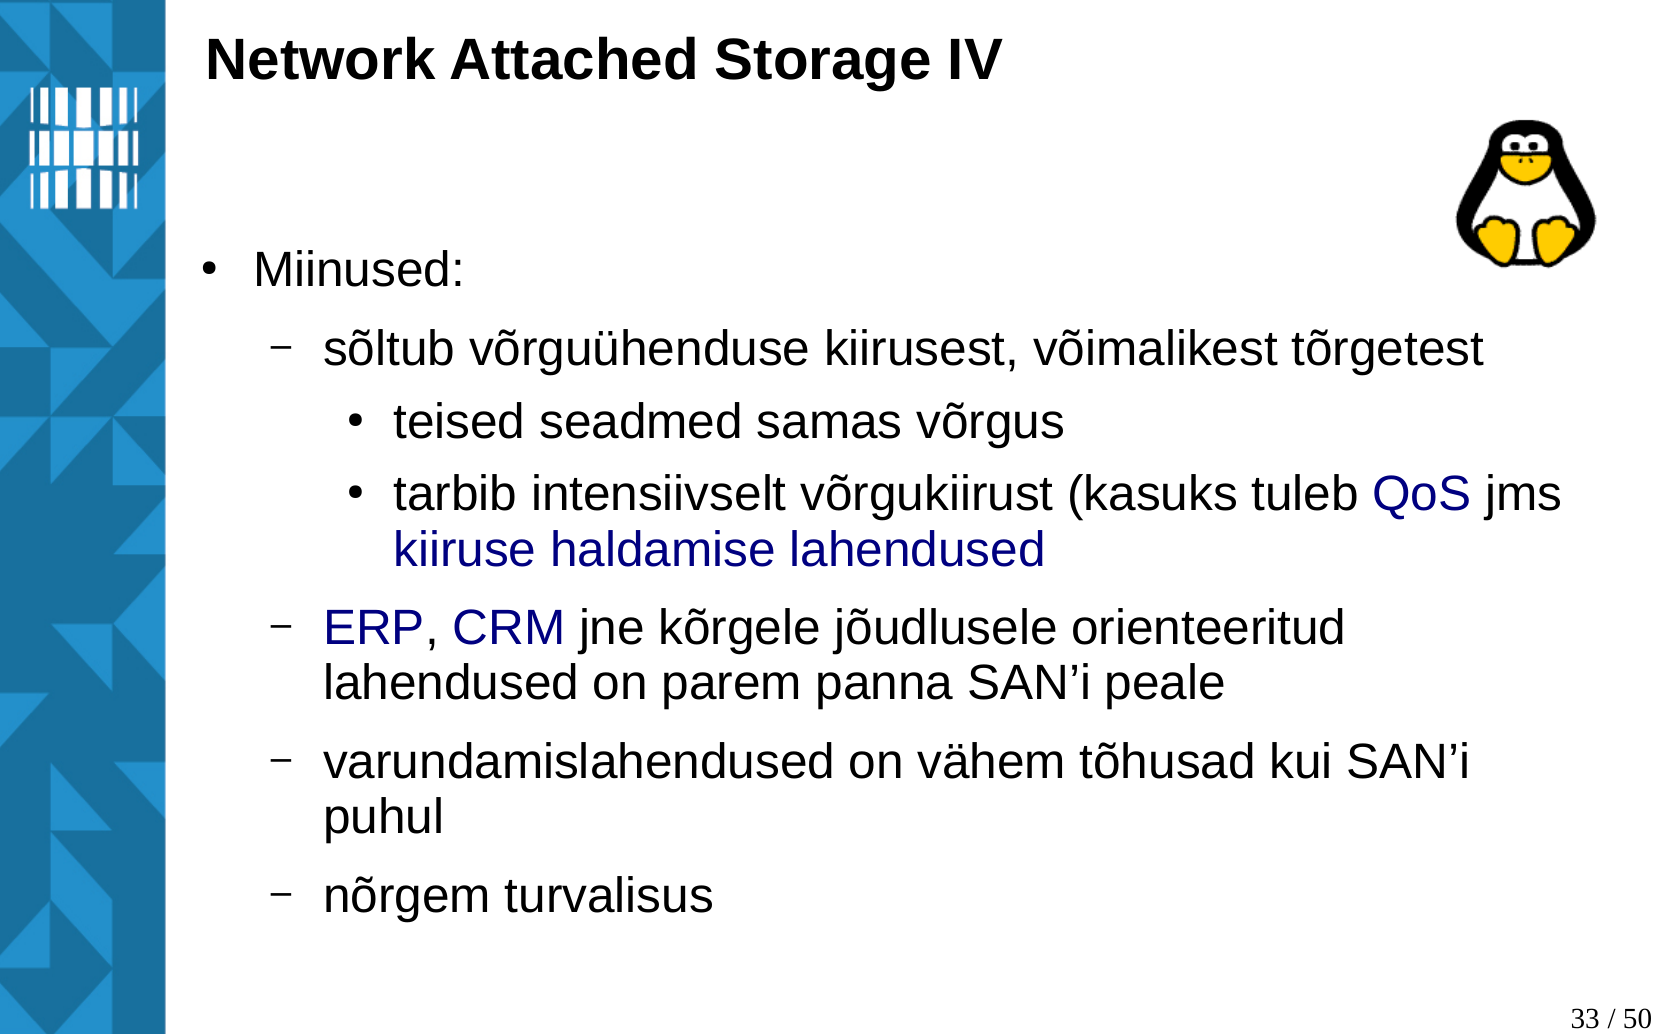

# Network Attached Storage IV
Miinused:
sõltub võrguühenduse kiirusest, võimalikest tõrgetest
teised seadmed samas võrgus
tarbib intensiivselt võrgukiirust (kasuks tuleb QoS jms kiiruse haldamise lahendused
ERP, CRM jne kõrgele jõudlusele orienteeritud lahendused on parem panna SAN’i peale
varundamislahendused on vähem tõhusad kui SAN’i puhul
nõrgem turvalisus